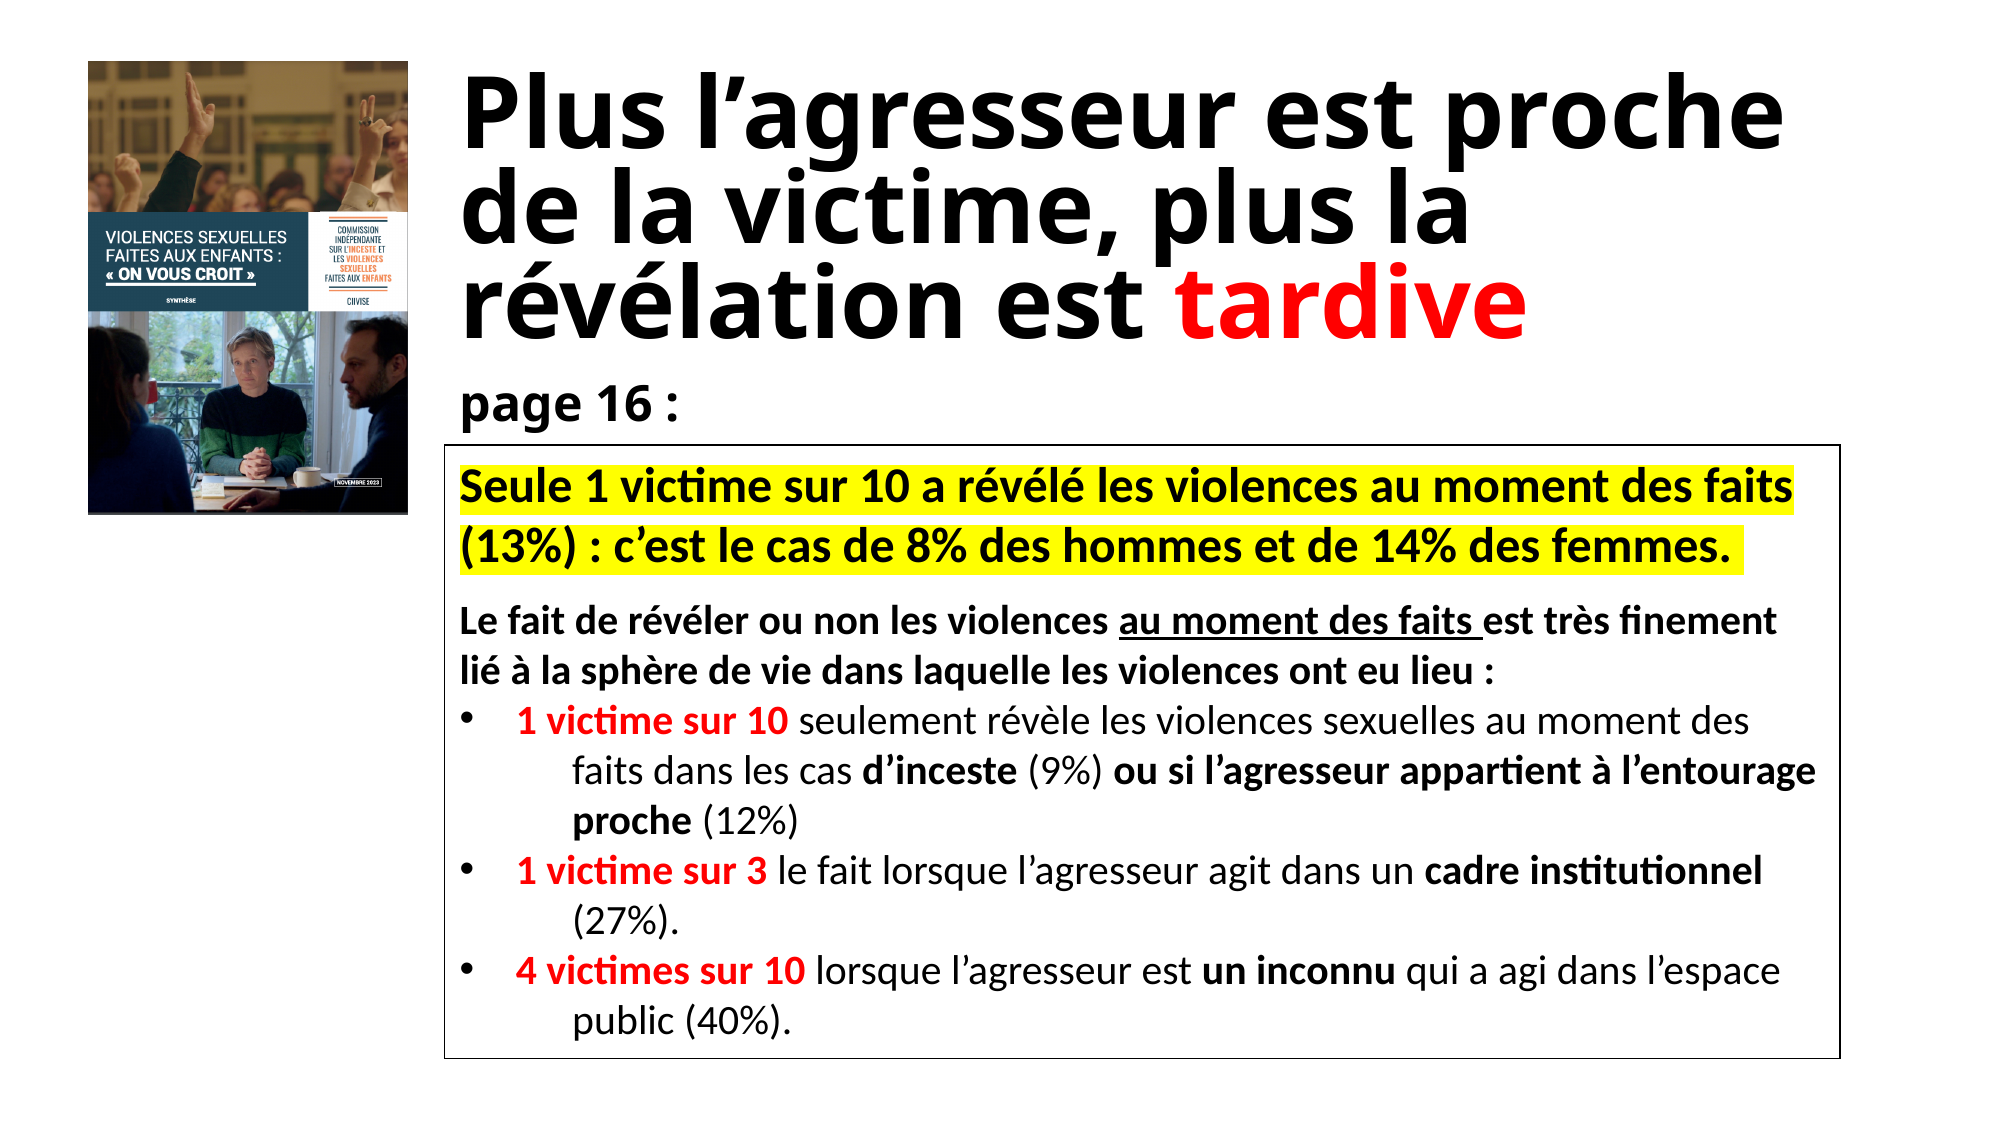

Plus l’agresseur est proche de la victime, plus la révélation est tardive
page 16 :
Seule 1 victime sur 10 a révélé les violences au moment des faits (13%) : c’est le cas de 8% des hommes et de 14% des femmes.
Le fait de révéler ou non les violences au moment des faits est très finement lié à la sphère de vie dans laquelle les violences ont eu lieu :
1 victime sur 10 seulement révèle les violences sexuelles au moment des faits dans les cas d’inceste (9%) ou si l’agresseur appartient à l’entourage proche (12%)
1 victime sur 3 le fait lorsque l’agresseur agit dans un cadre institutionnel (27%).
4 victimes sur 10 lorsque l’agresseur est un inconnu qui a agi dans l’espace public (40%).